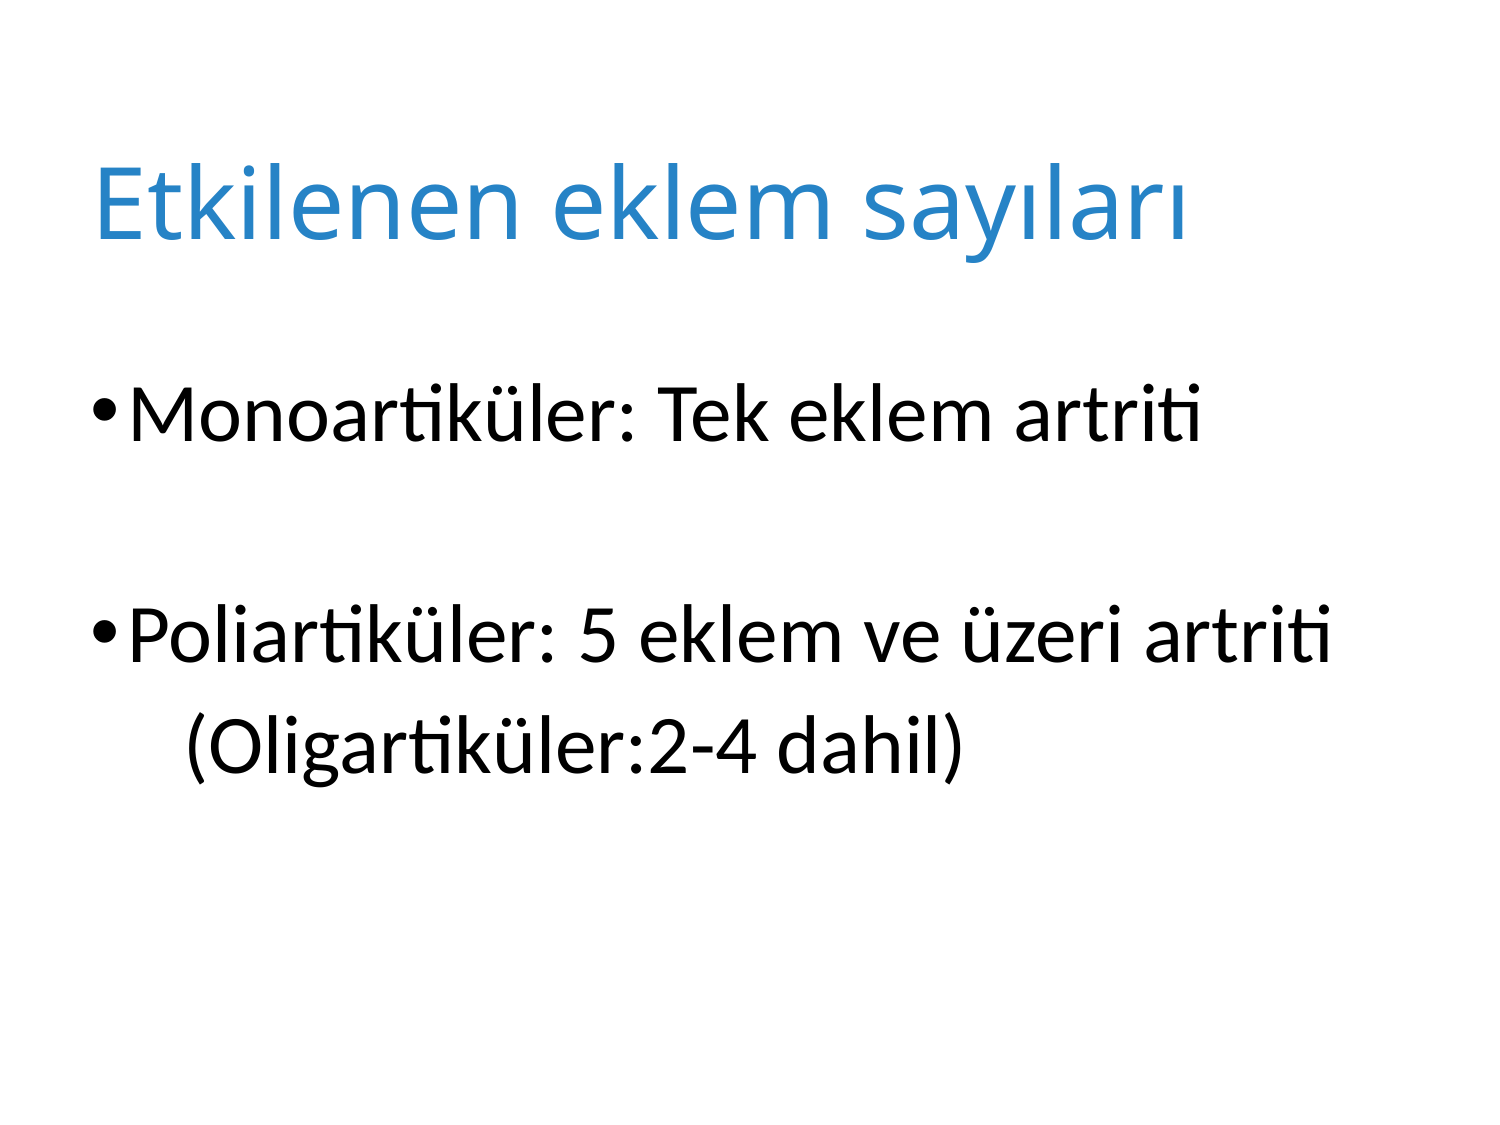

# Etkilenen eklem sayıları
Monoartiküler: Tek eklem artriti
Poliartiküler: 5 eklem ve üzeri artriti
 (Oligartiküler:2-4 dahil)